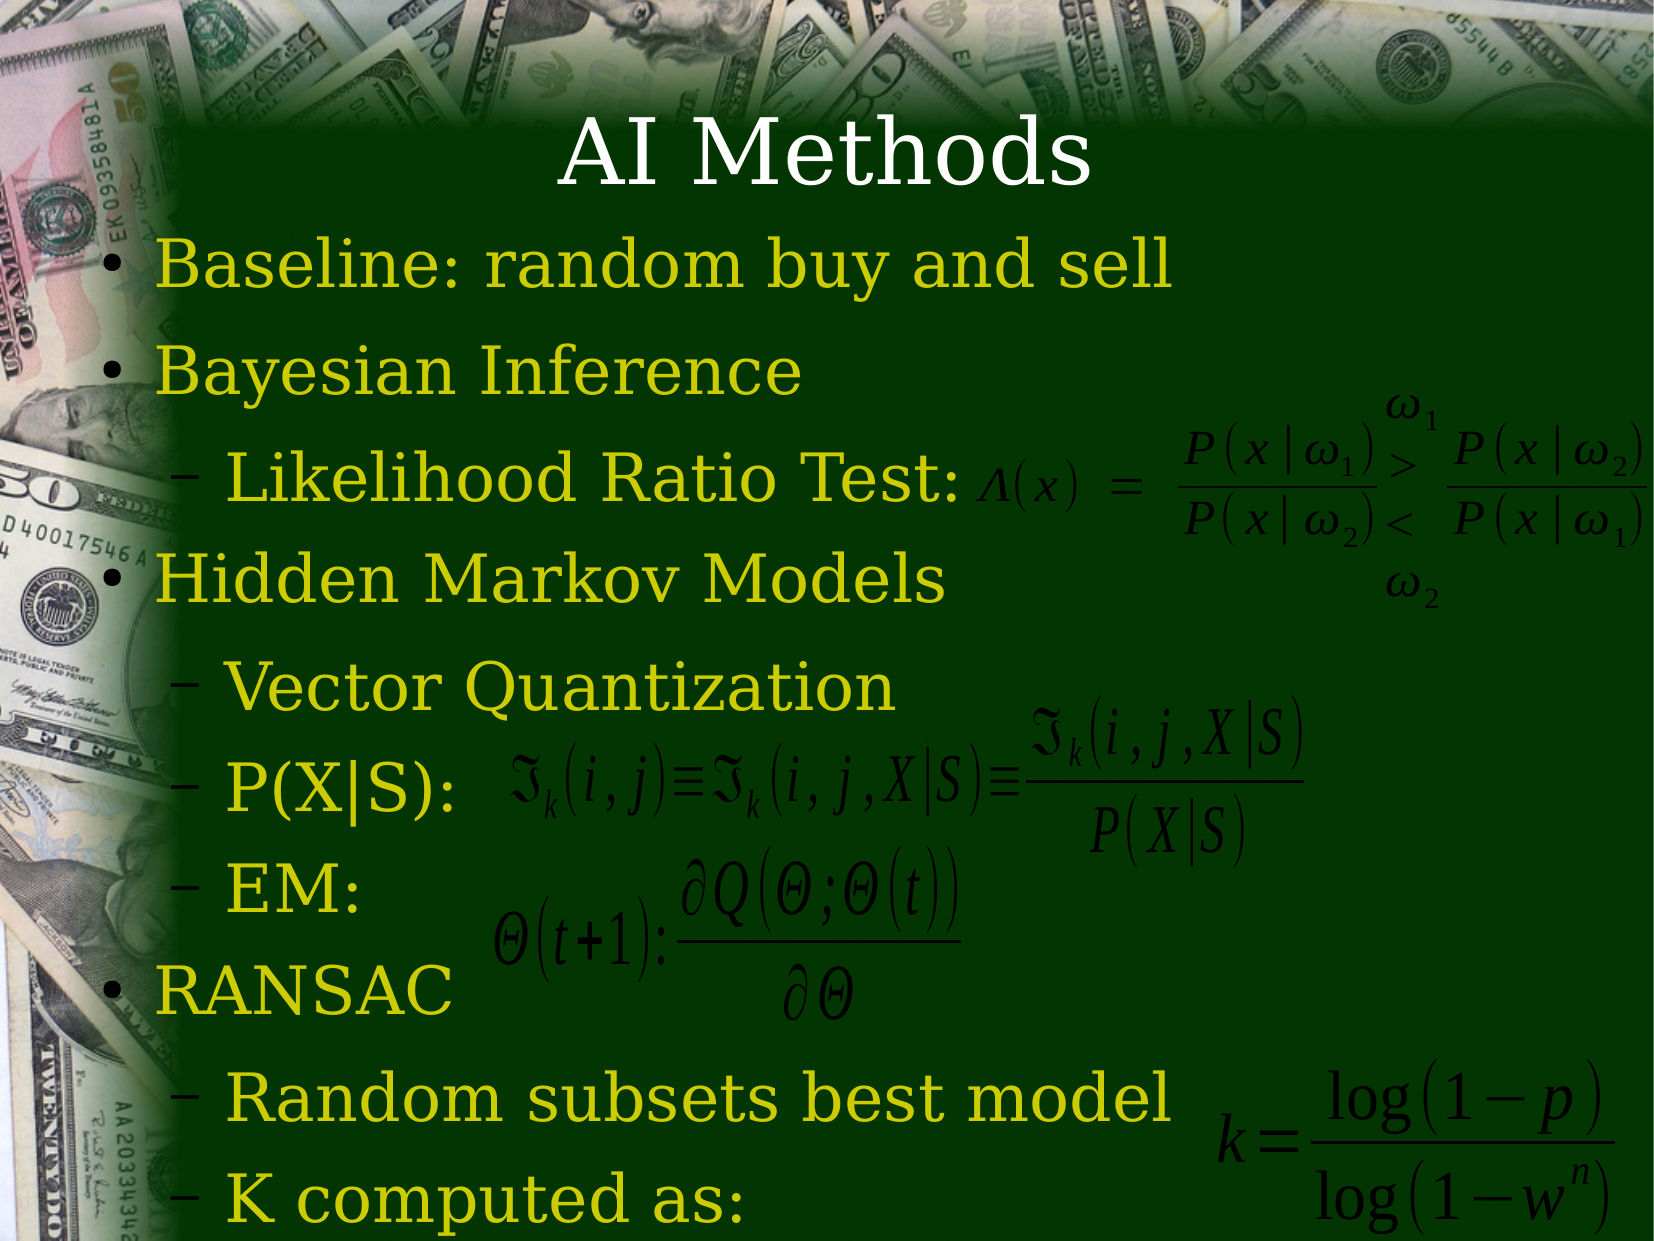

# AI Methods
Baseline: random buy and sell
Bayesian Inference
Likelihood Ratio Test:
Hidden Markov Models
Vector Quantization
P(X|S):
EM:
RANSAC
Random subsets best model
K computed as: